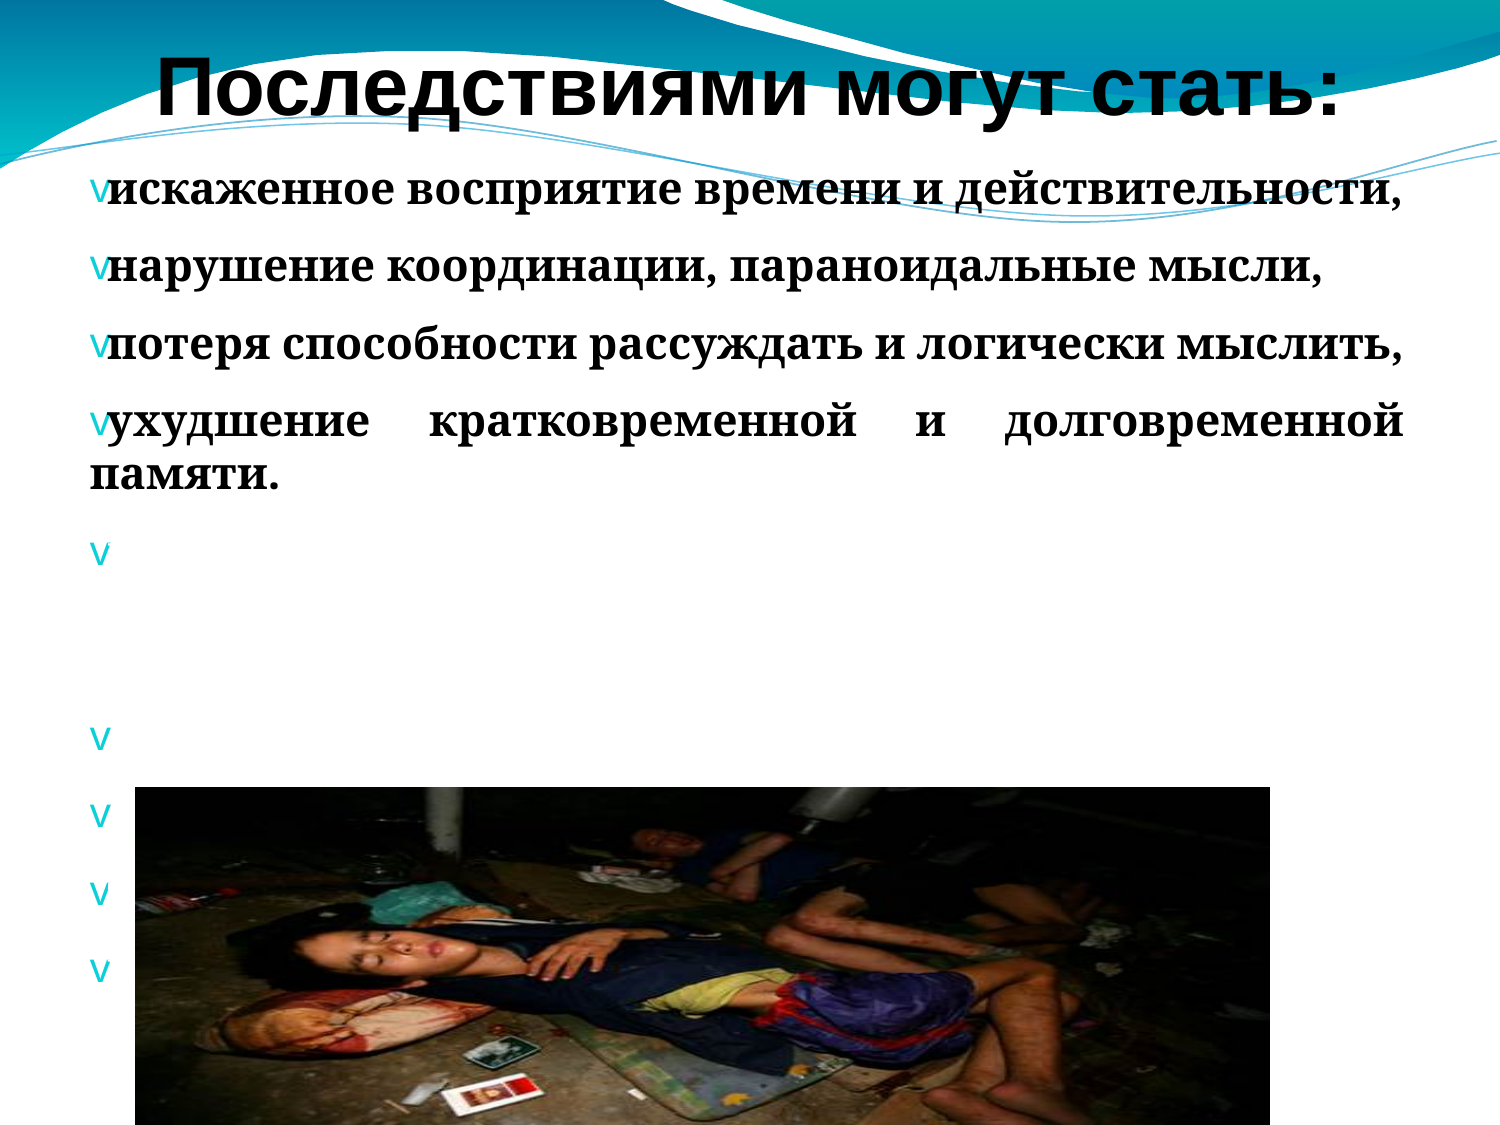

# Последствиями могут стать:
искаженное восприятие времени и действительности,
нарушение координации, параноидальные мысли,
потеря способности рассуждать и логически мыслить,
ухудшение кратковременной и долговременной памяти.
речь замедляется, фразы становятся короче. Потребляющие наркотик могут забыть, о чем они говорили, даже на середине предложения.
замешательство,
спад интенсивности труда на работе и в школе,
трудности в завершении поставленных задач,
потеря интереса к окружающему миру, стимула к жизни.